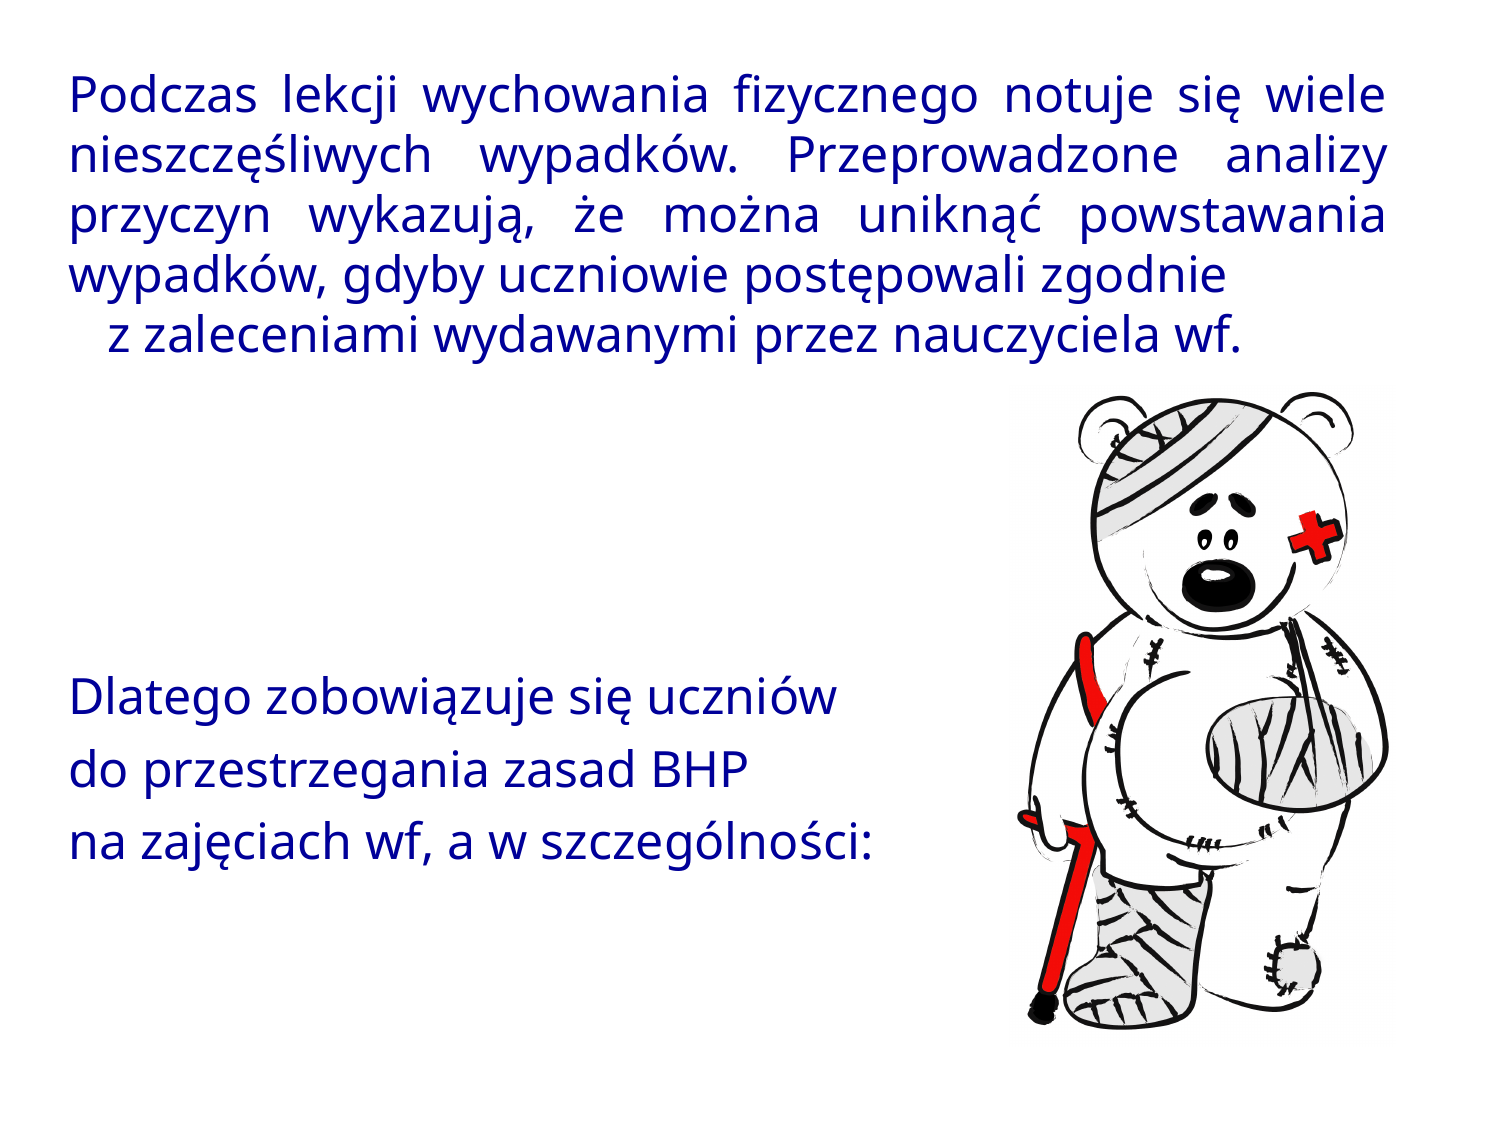

# Podczas lekcji wychowania fizycznego notuje się wiele nieszczęśliwych wypadków. Przeprowadzone analizy przyczyn wykazują, że można uniknąć powstawania wypadków, gdyby uczniowie postępowali zgodnie z zaleceniami wydawanymi przez nauczyciela wf.
Dlatego zobowiązuje się uczniów
do przestrzegania zasad BHP
na zajęciach wf, a w szczególności: